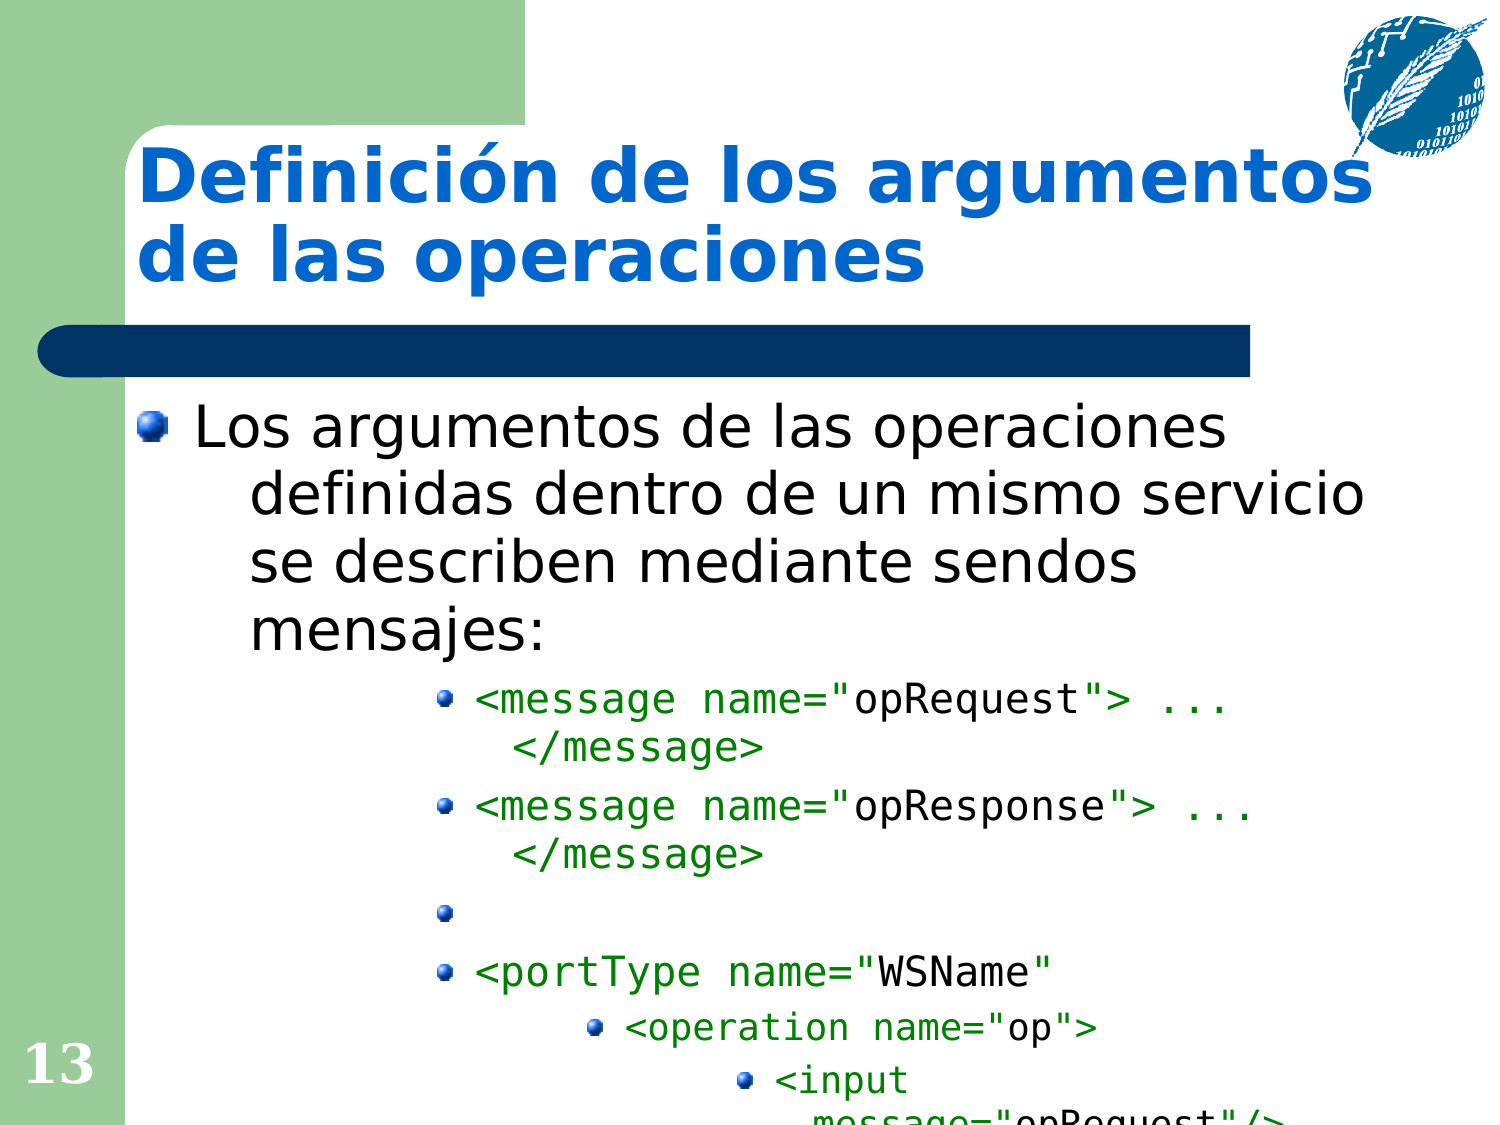

# Definición de los argumentos de las operaciones
Los argumentos de las operaciones definidas dentro de un mismo servicio se describen mediante sendos mensajes:
<message name="opRequest"> ... </message>
<message name="opResponse"> ... </message>
<portType name="WSName"
<operation name="op">
<input message="opRequest"/>
<input message="opResponse"/>
</operation>
</portType>
13